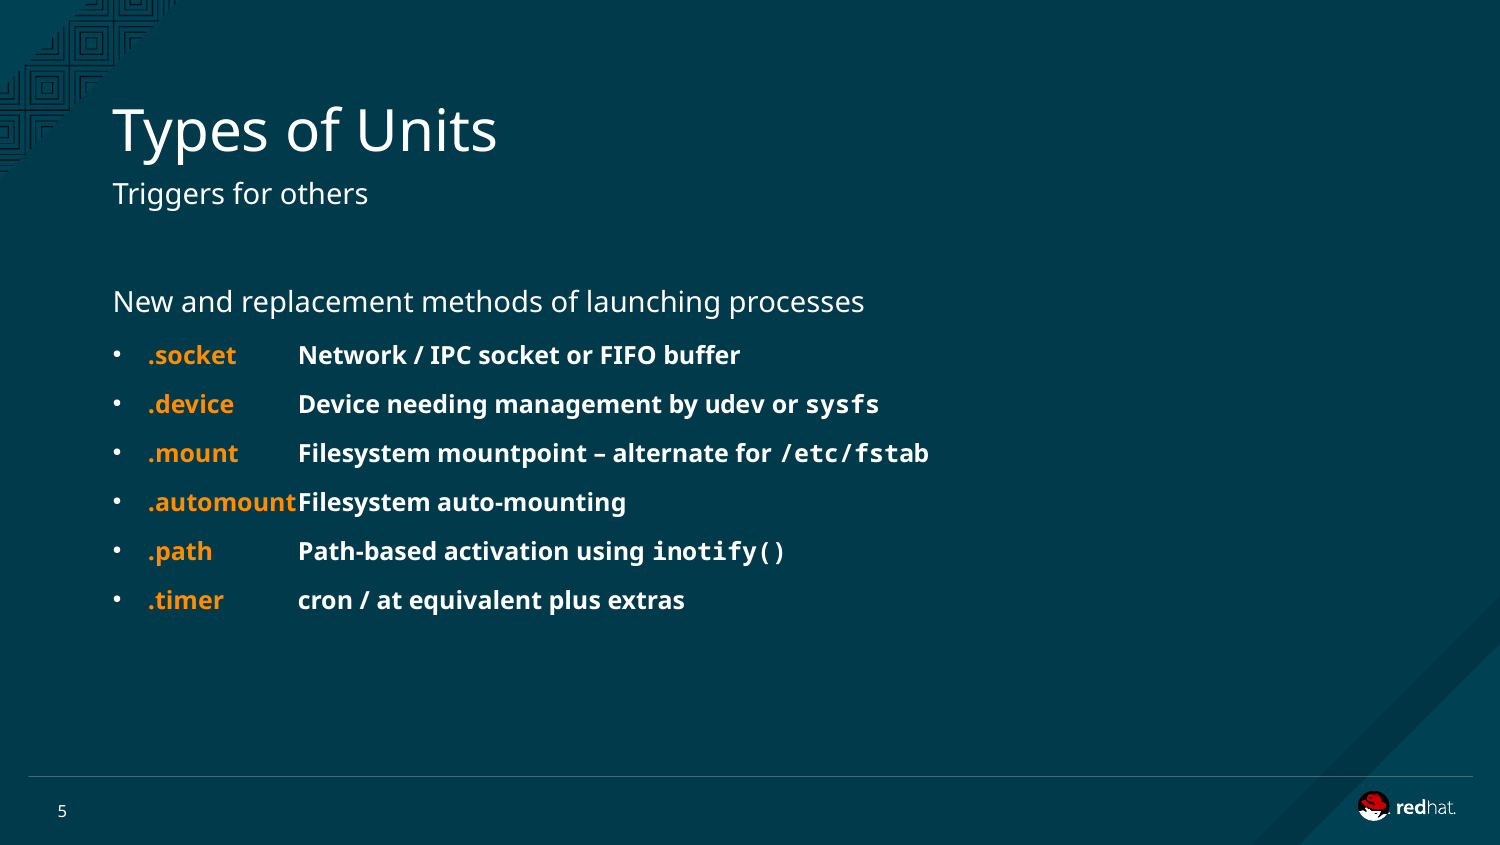

# Types of Units
Triggers for others
New and replacement methods of launching processes
.socket	Network / IPC socket or FIFO buffer
.device	Device needing management by udev or sysfs
.mount	Filesystem mountpoint – alternate for /etc/fstab
.automount	Filesystem auto-mounting
.path 	Path-based activation using inotify()
.timer 	cron / at equivalent plus extras
5